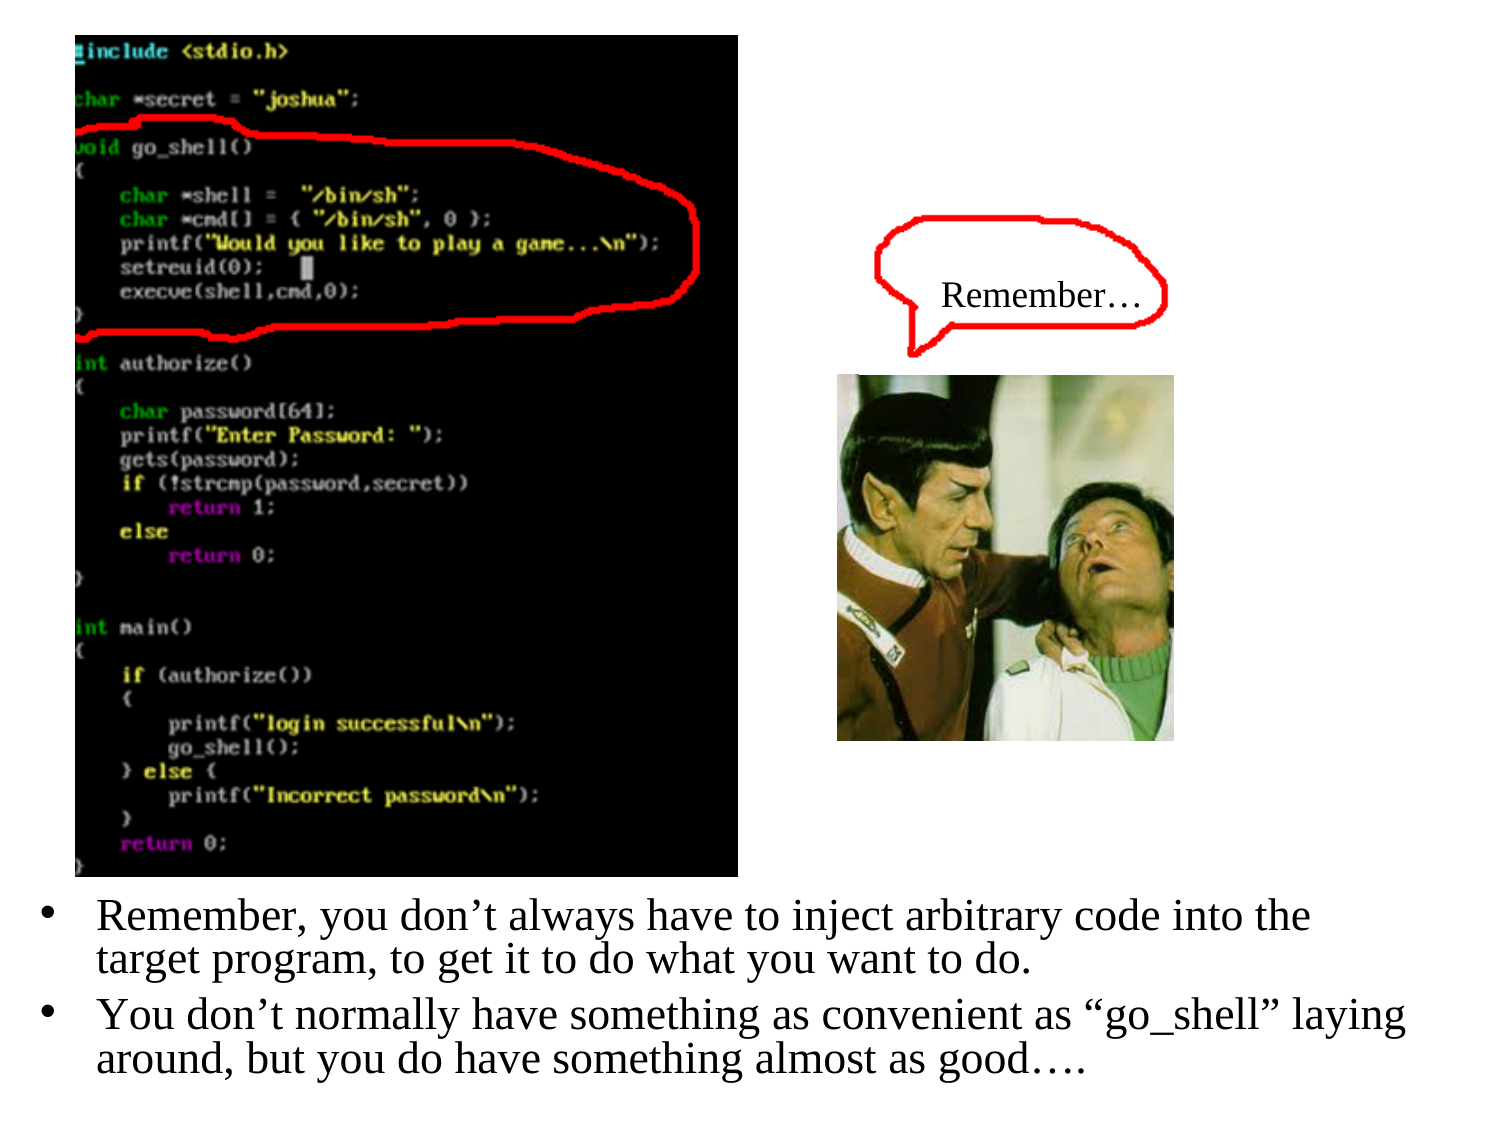

Remember…
# Remember, you don’t always have to inject arbitrary code into the target program, to get it to do what you want to do.
You don’t normally have something as convenient as “go_shell” laying around, but you do have something almost as good….